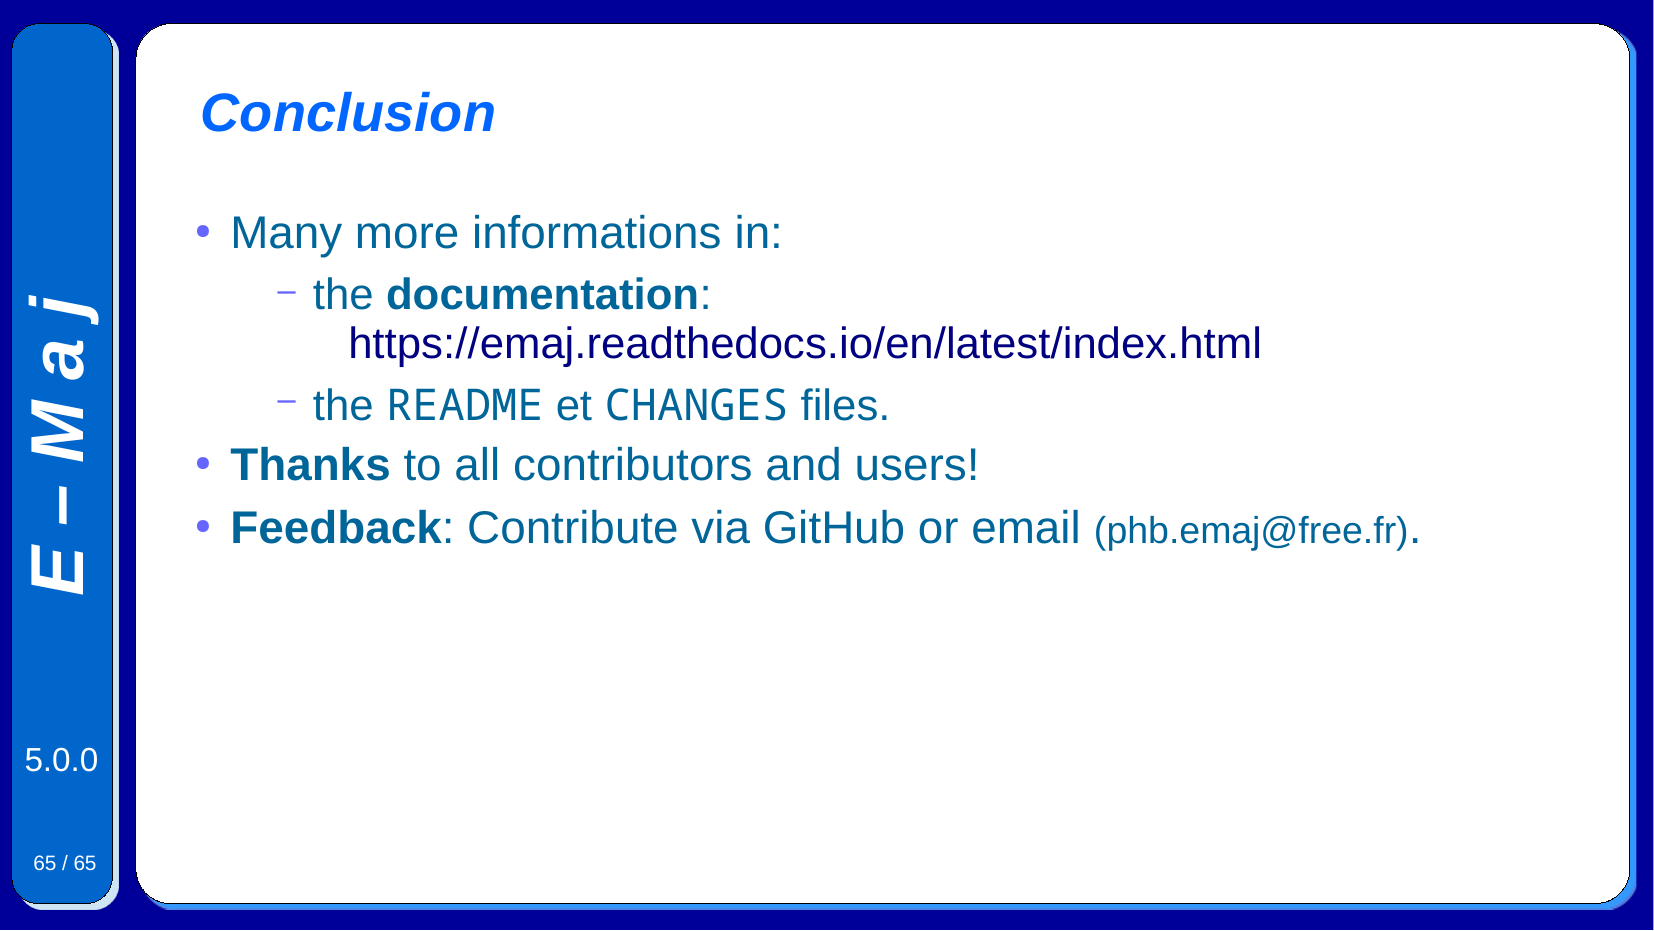

# Conclusion
Many more informations in:
the documentation: https://emaj.readthedocs.io/en/latest/index.html
the README et CHANGES files.
Thanks to all contributors and users!
Feedback: Contribute via GitHub or email (phb.emaj@free.fr).